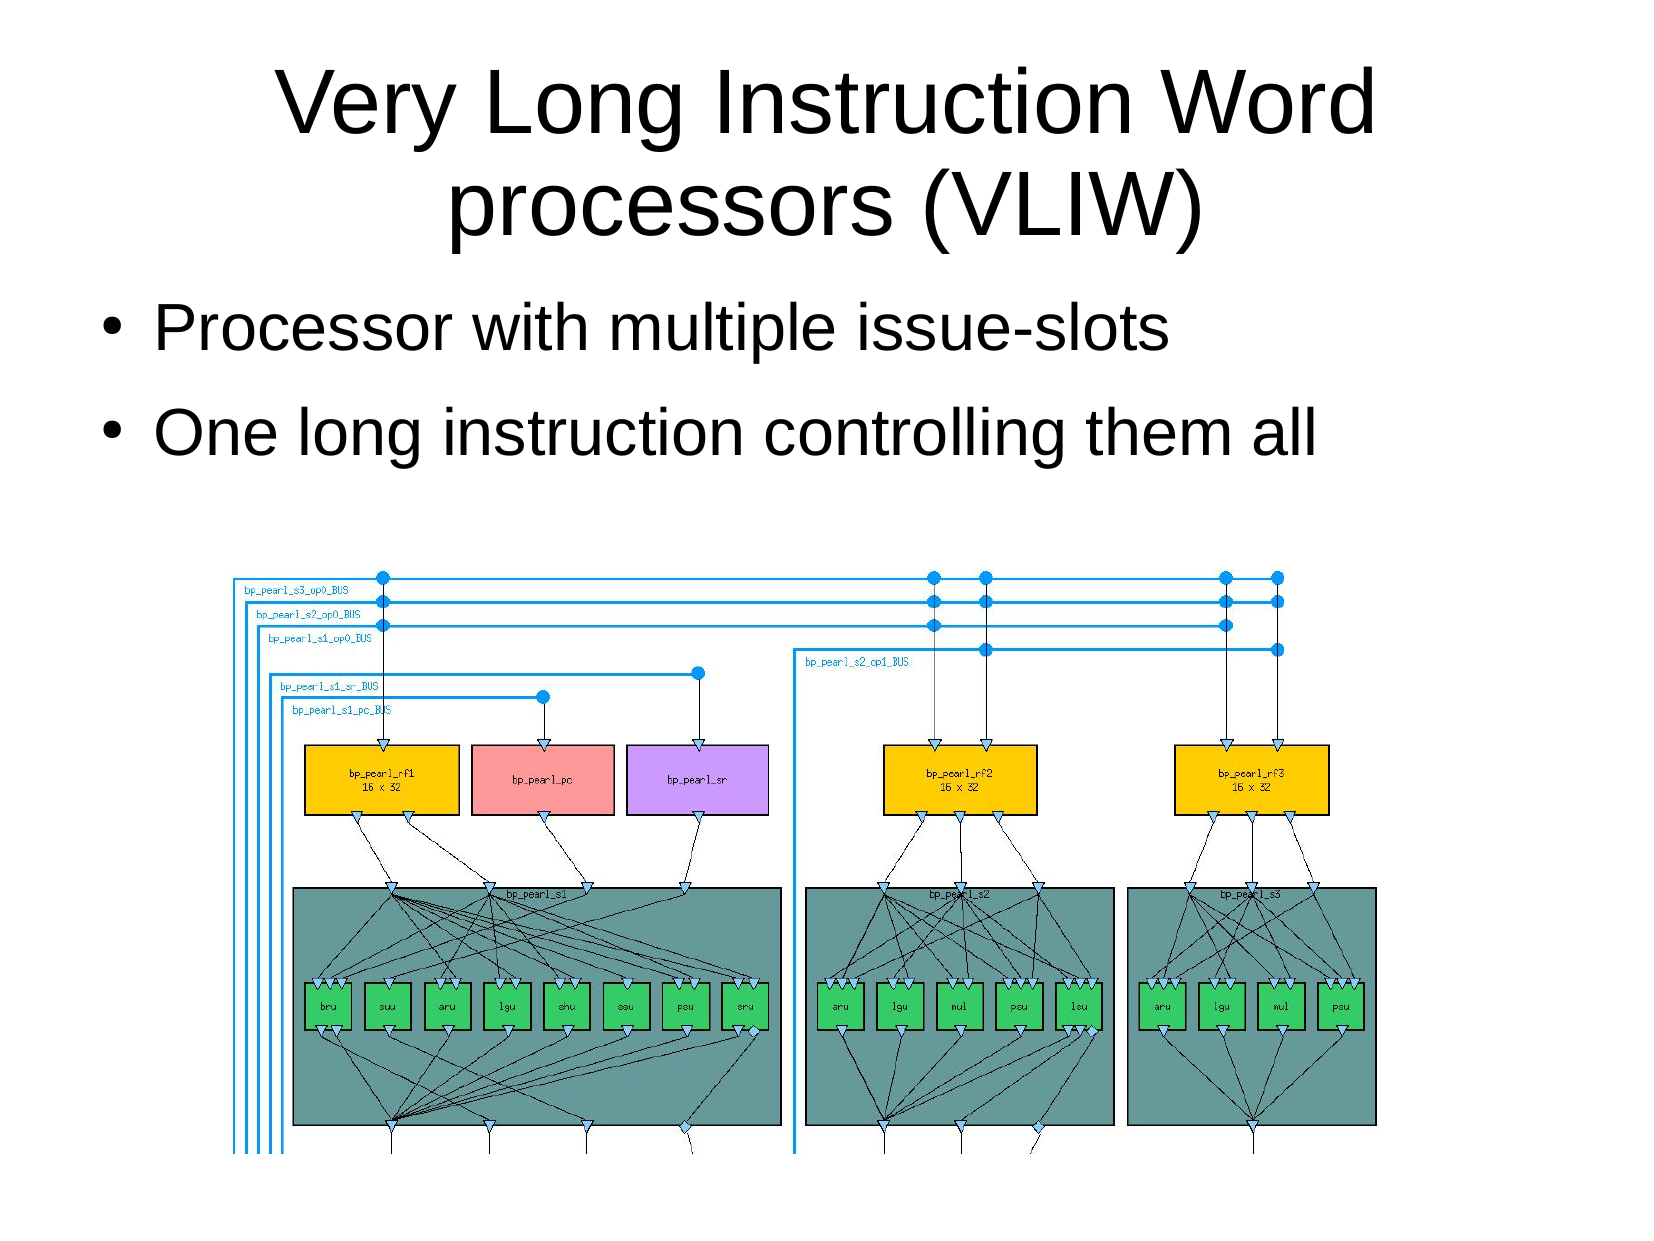

# Very Long Instruction Word processors (VLIW)
Processor with multiple issue-slots
One long instruction controlling them all